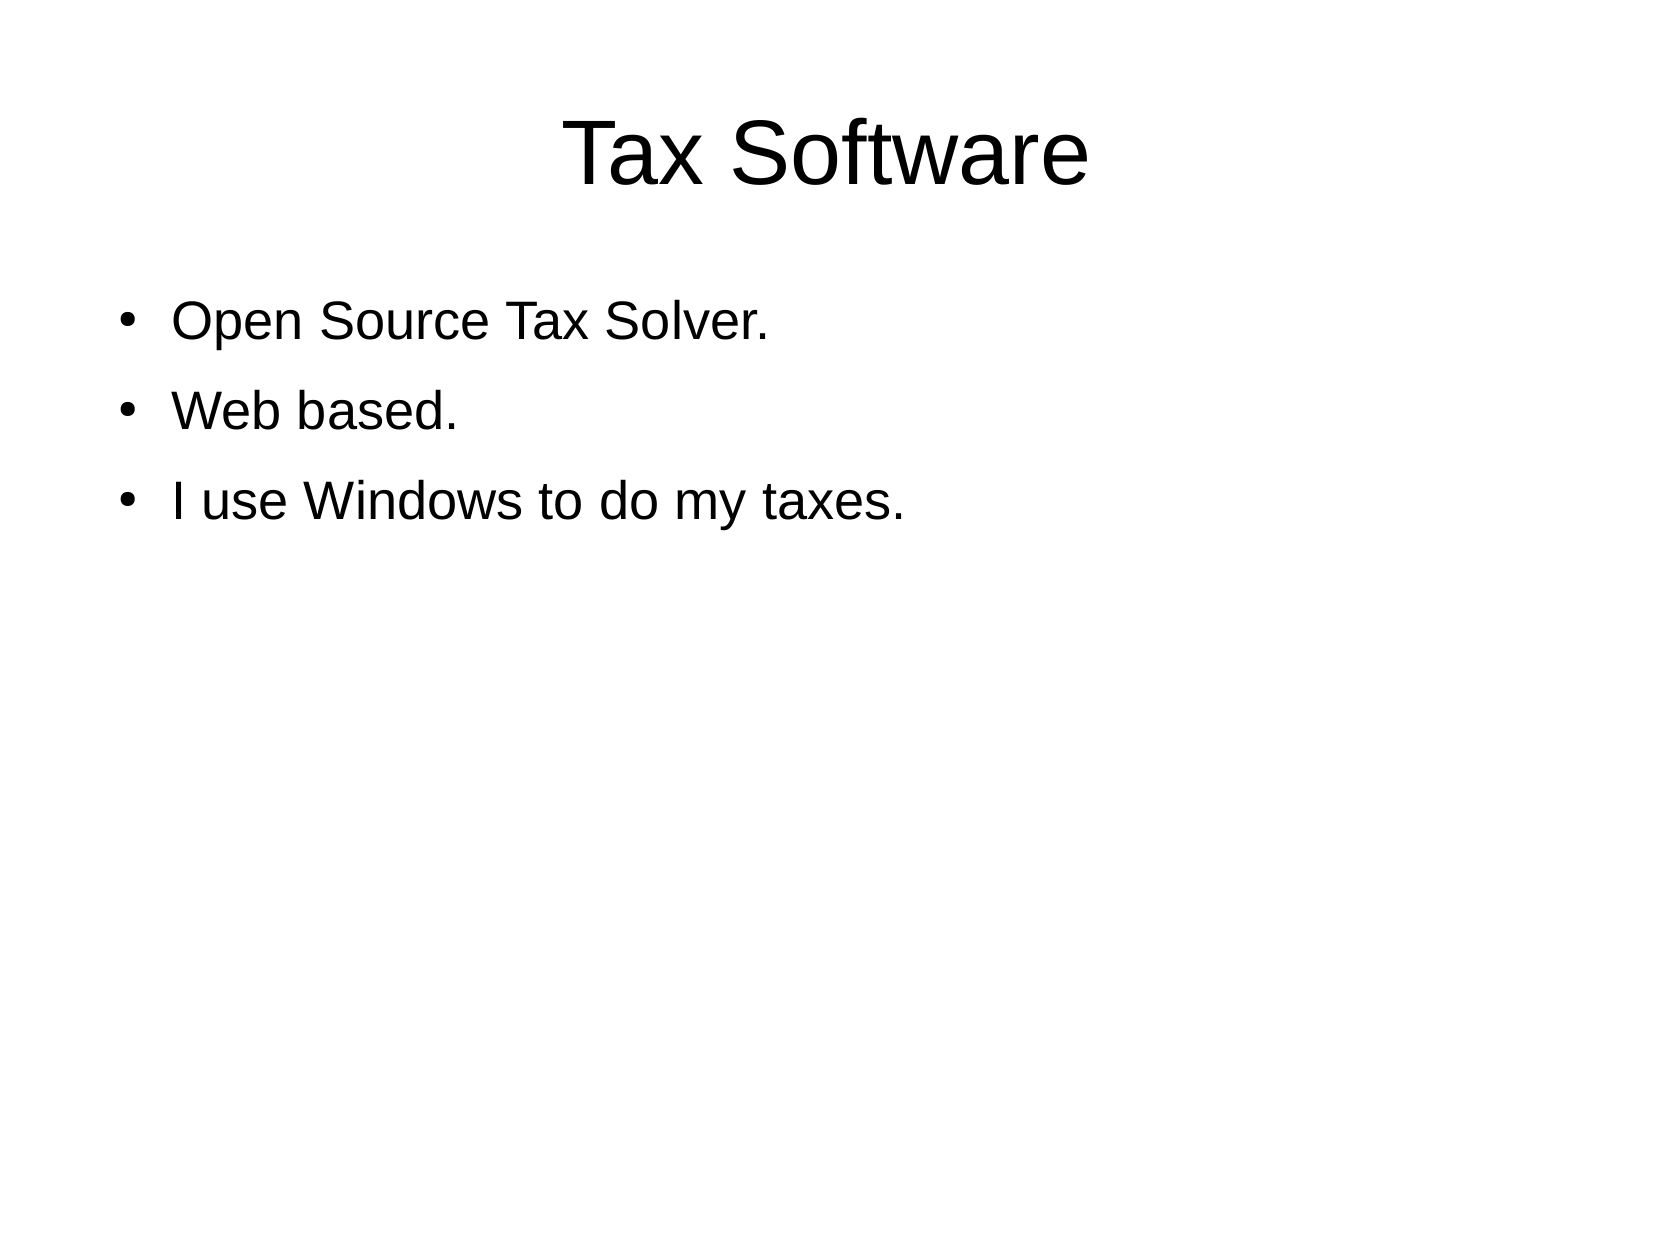

# Tax Software
Open Source Tax Solver.
Web based.
I use Windows to do my taxes.